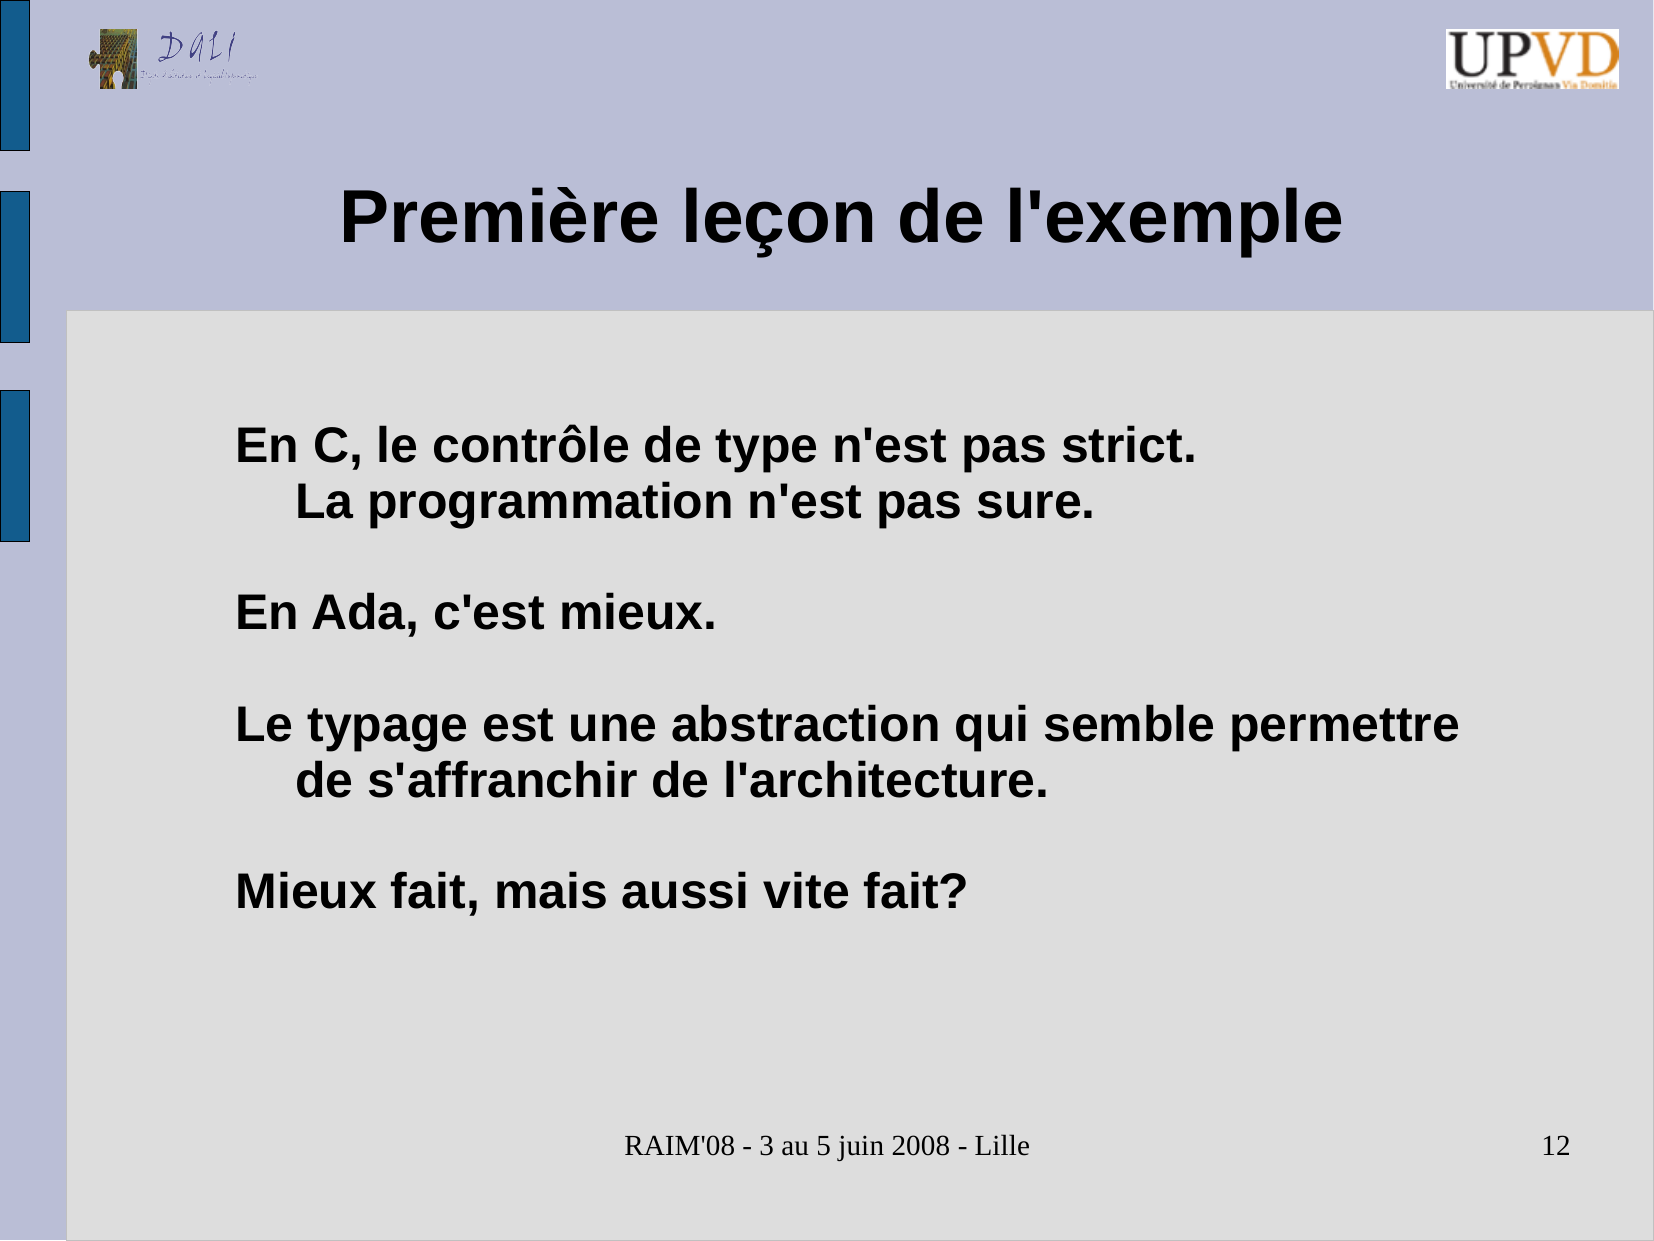

Première leçon de l'exemple
 En C, le contrôle de type n'est pas strict.
 	La programmation n'est pas sure.
 En Ada, c'est mieux.
 Le typage est une abstraction qui semble permettre
	de s'affranchir de l'architecture.
 Mieux fait, mais aussi vite fait?
RAIM'08 - 3 au 5 juin 2008 - Lille
12